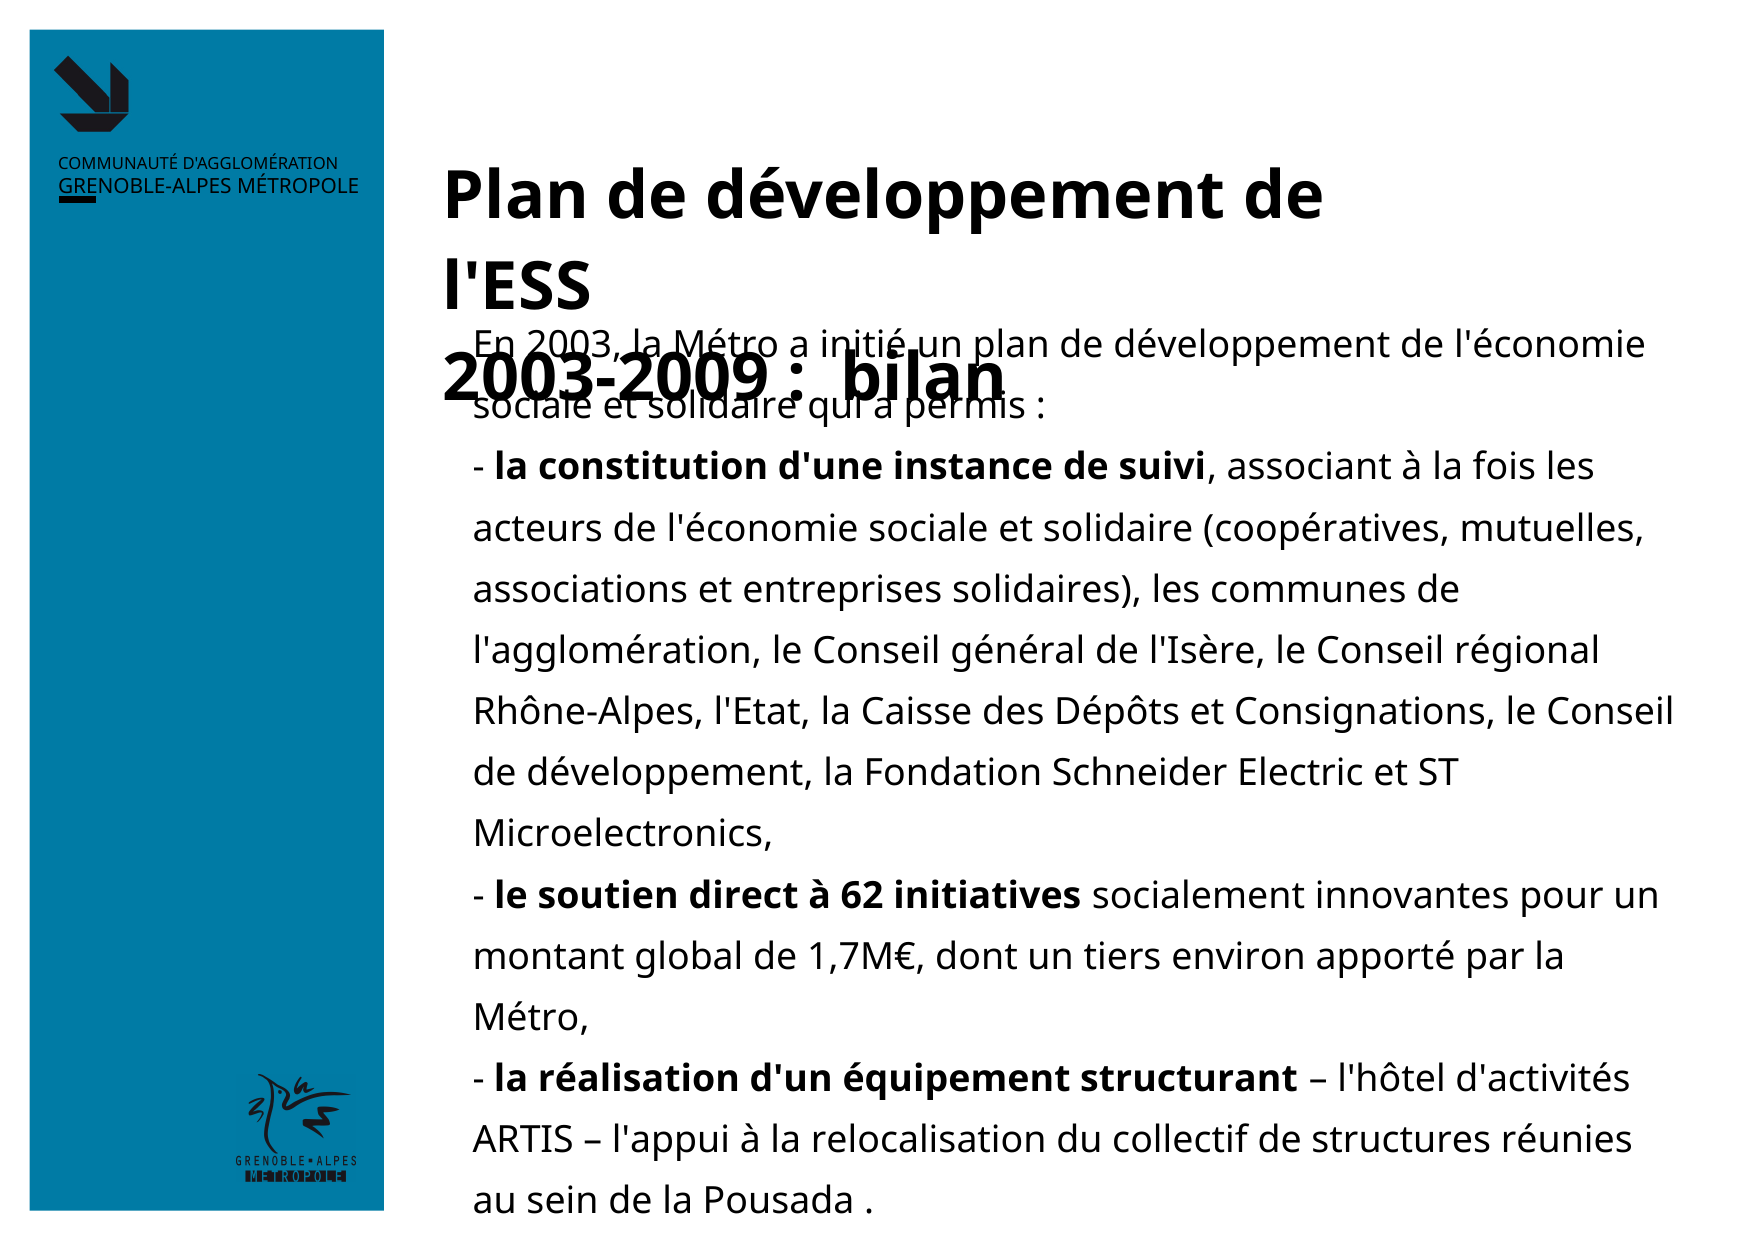

Plan de développement de l'ESS
2003-2009 : bilan
COMMUNAUTÉ D'AGGLOMÉRATION
GRENOBLE-ALPES MÉTROPOLE
En 2003, la Métro a initié un plan de développement de l'économie sociale et solidaire qui a permis :
- la constitution d'une instance de suivi, associant à la fois les acteurs de l'économie sociale et solidaire (coopératives, mutuelles, associations et entreprises solidaires), les communes de l'agglomération, le Conseil général de l'Isère, le Conseil régional Rhône-Alpes, l'Etat, la Caisse des Dépôts et Consignations, le Conseil de développement, la Fondation Schneider Electric et ST Microelectronics,
- le soutien direct à 62 initiatives socialement innovantes pour un montant global de 1,7M€, dont un tiers environ apporté par la Métro,
- la réalisation d'un équipement structurant – l'hôtel d'activités ARTIS – l'appui à la relocalisation du collectif de structures réunies au sein de la Pousada .
Afin de tirer les enseignements de ces réalisations et de poser les bases de nouvelles orientations pour ce plan de développement, la Métro a initié de janvier à juin 2009 un diagnostic projet en partenariat avec les acteurs locaux et les partenaires associés.Sur la base des conclusions de cette évaluation, la Métro a souhaité redéfinir les orientations de son plan de développement de l'économie sociale et solidaire pour la période 2009-2013 selon les axes suivants :